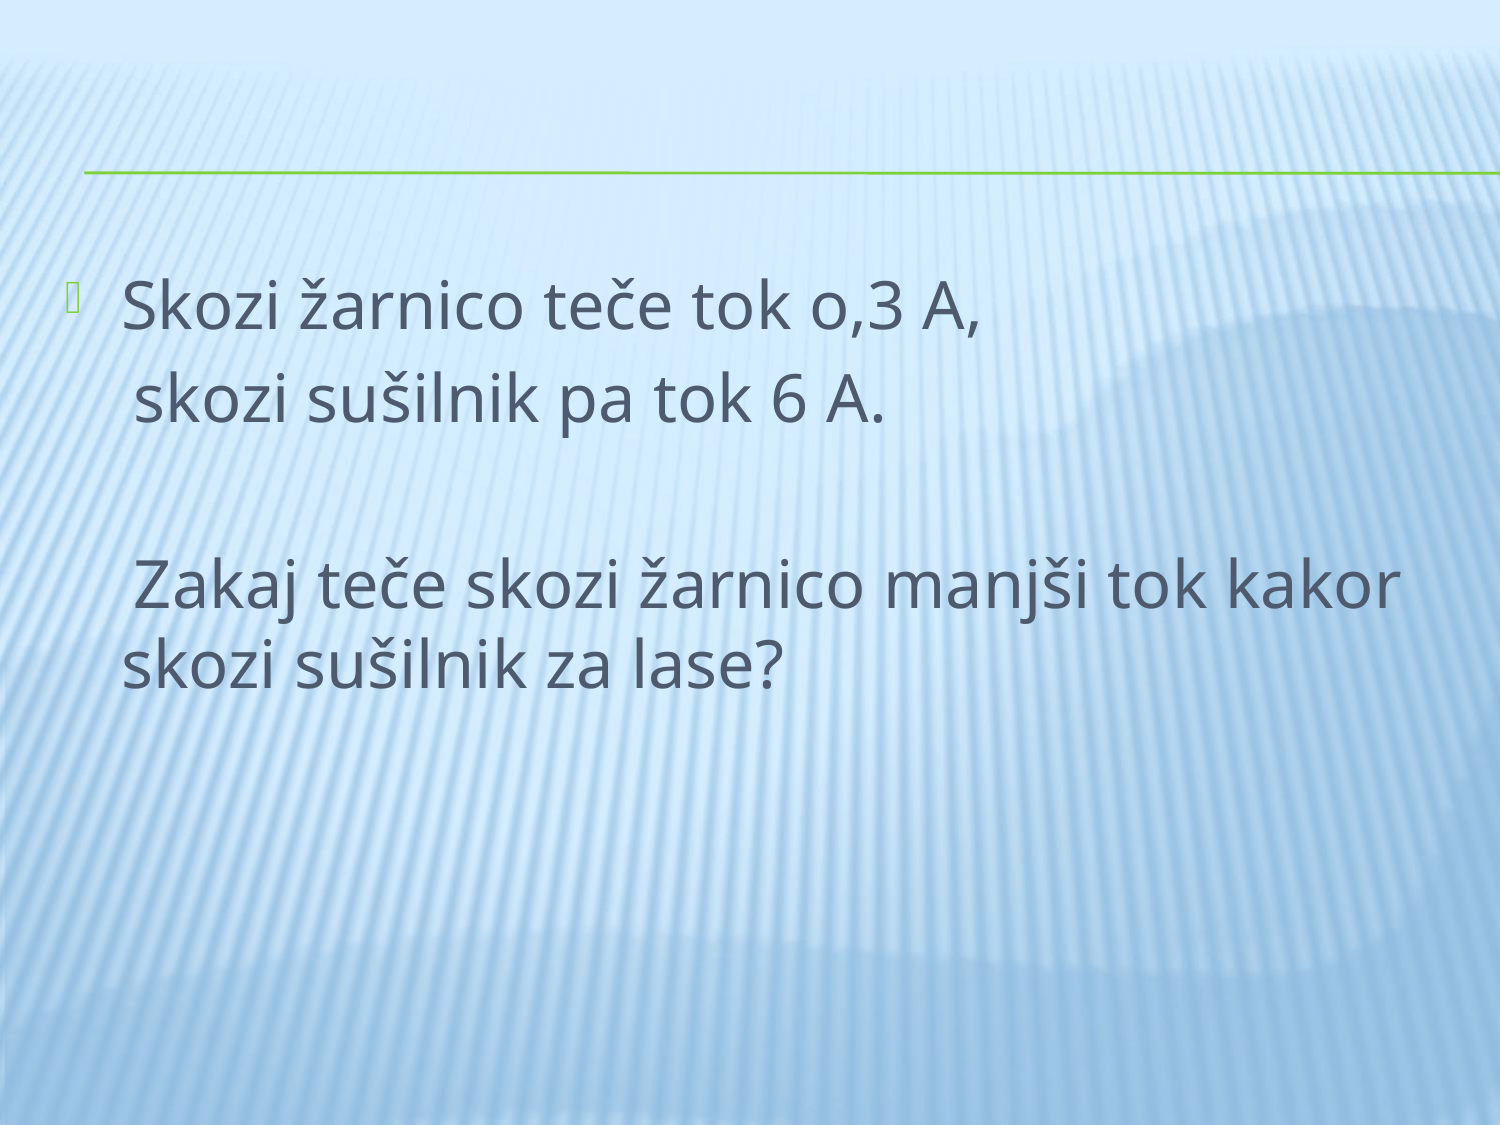

#
Skozi žarnico teče tok o,3 A,
 skozi sušilnik pa tok 6 A.
 Zakaj teče skozi žarnico manjši tok kakor skozi sušilnik za lase?